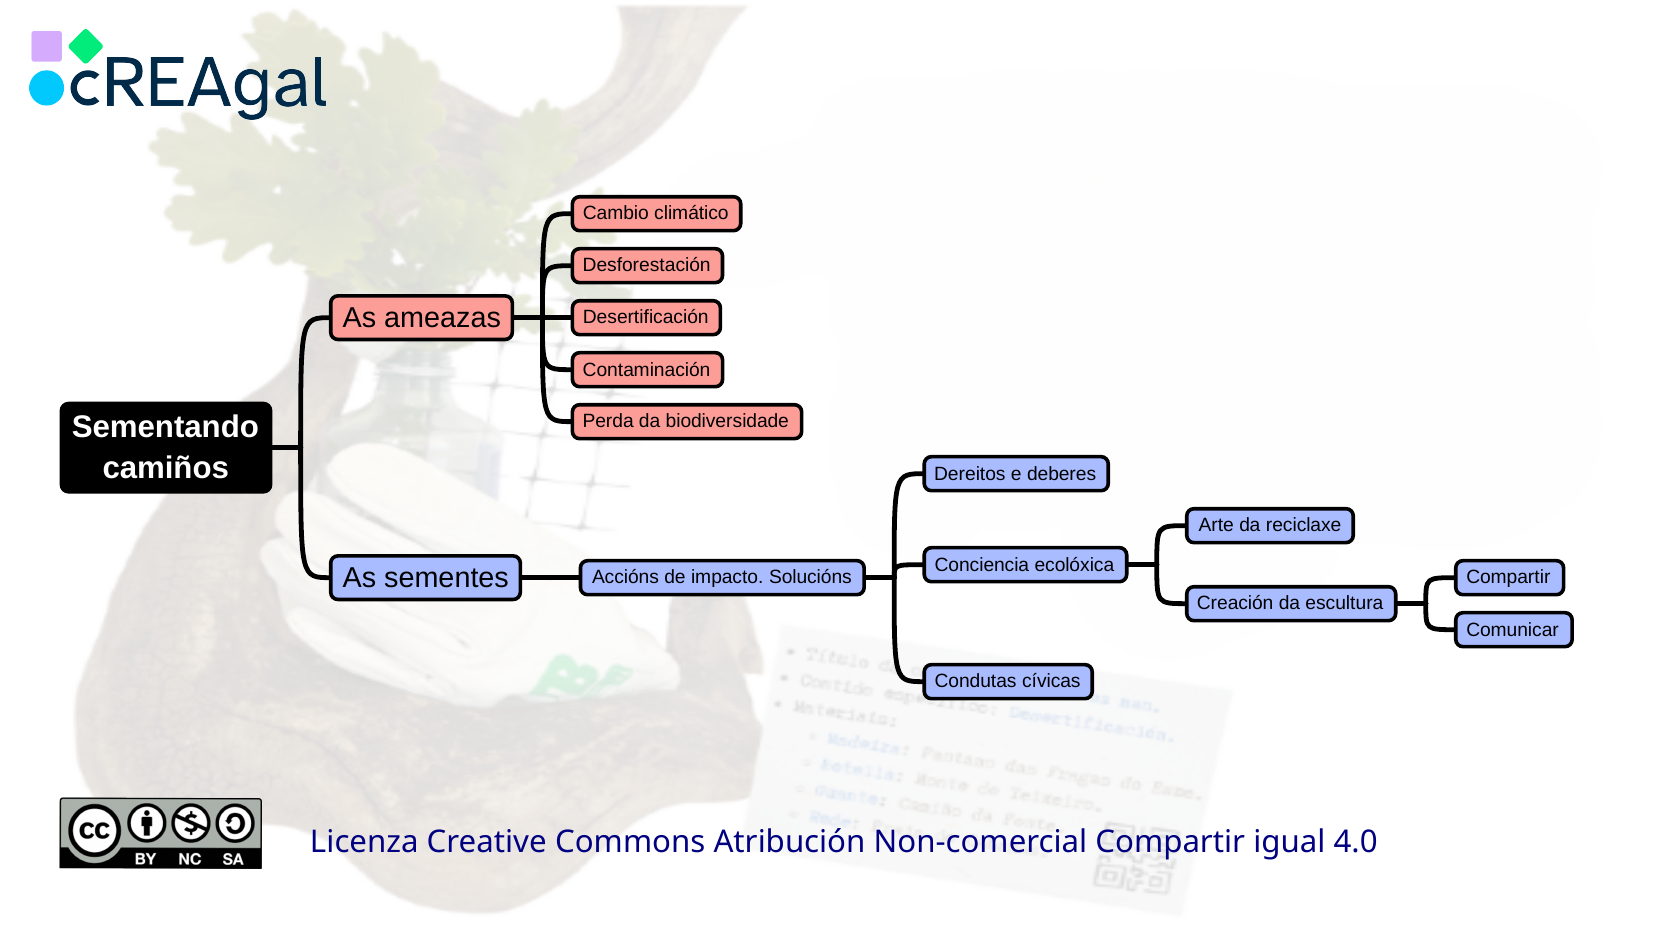

Licenza Creative Commons Atribución Non-comercial Compartir igual 4.0